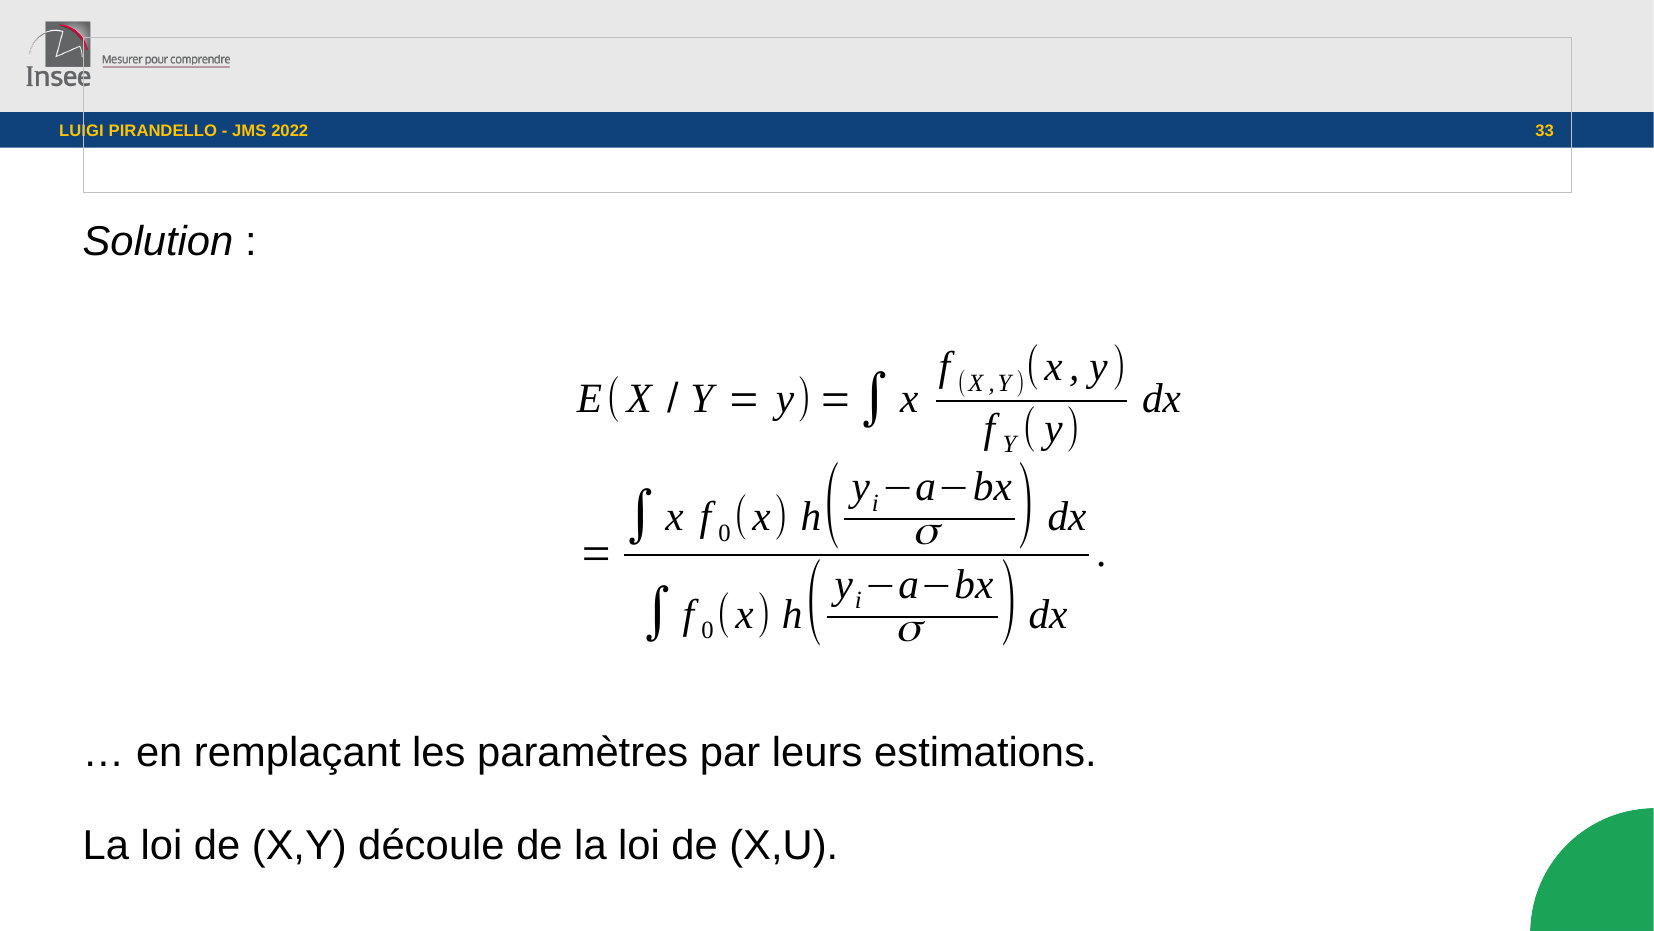

LUIGI PIRANDELLO - JMS 2022
33
Solution :
… en remplaçant les paramètres par leurs estimations.
La loi de (X,Y) découle de la loi de (X,U).